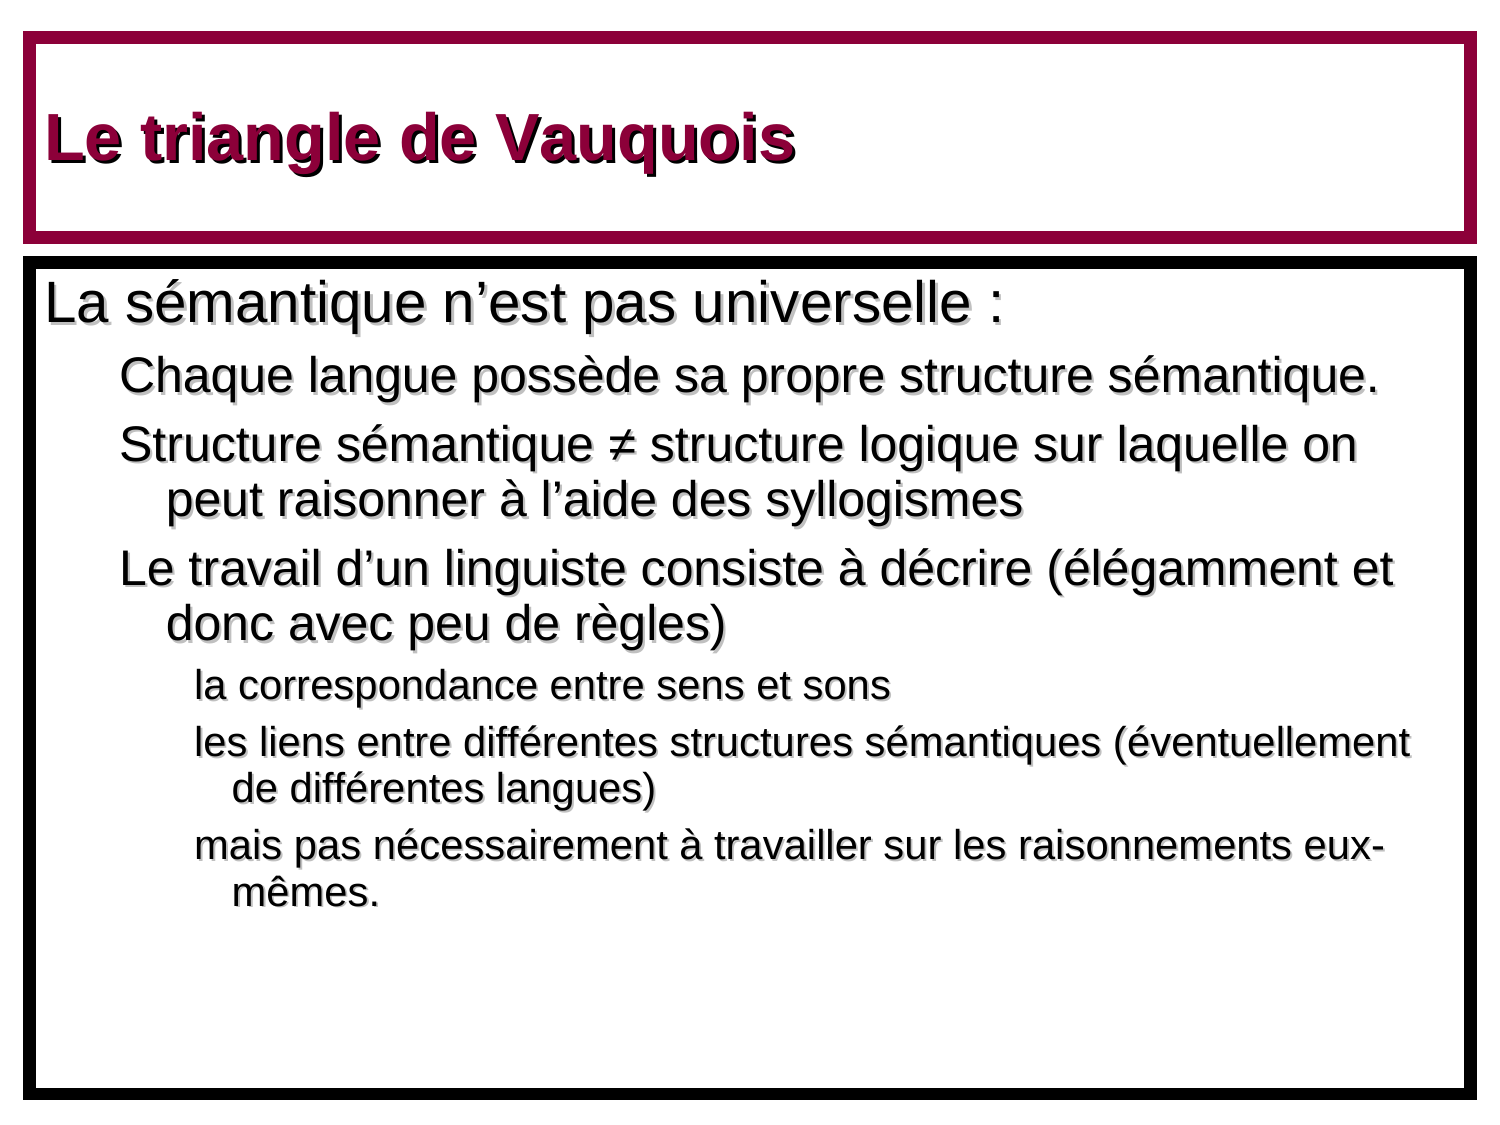

# Le triangle de Vauquois
La sémantique n’est pas universelle :
Chaque langue possède sa propre structure sémantique.
Structure sémantique ≠ structure logique sur laquelle on peut raisonner à l’aide des syllogismes
Le travail d’un linguiste consiste à décrire (élégamment et donc avec peu de règles)
la correspondance entre sens et sons
les liens entre différentes structures sémantiques (éventuellement de différentes langues)
mais pas nécessairement à travailler sur les raisonnements eux-mêmes.